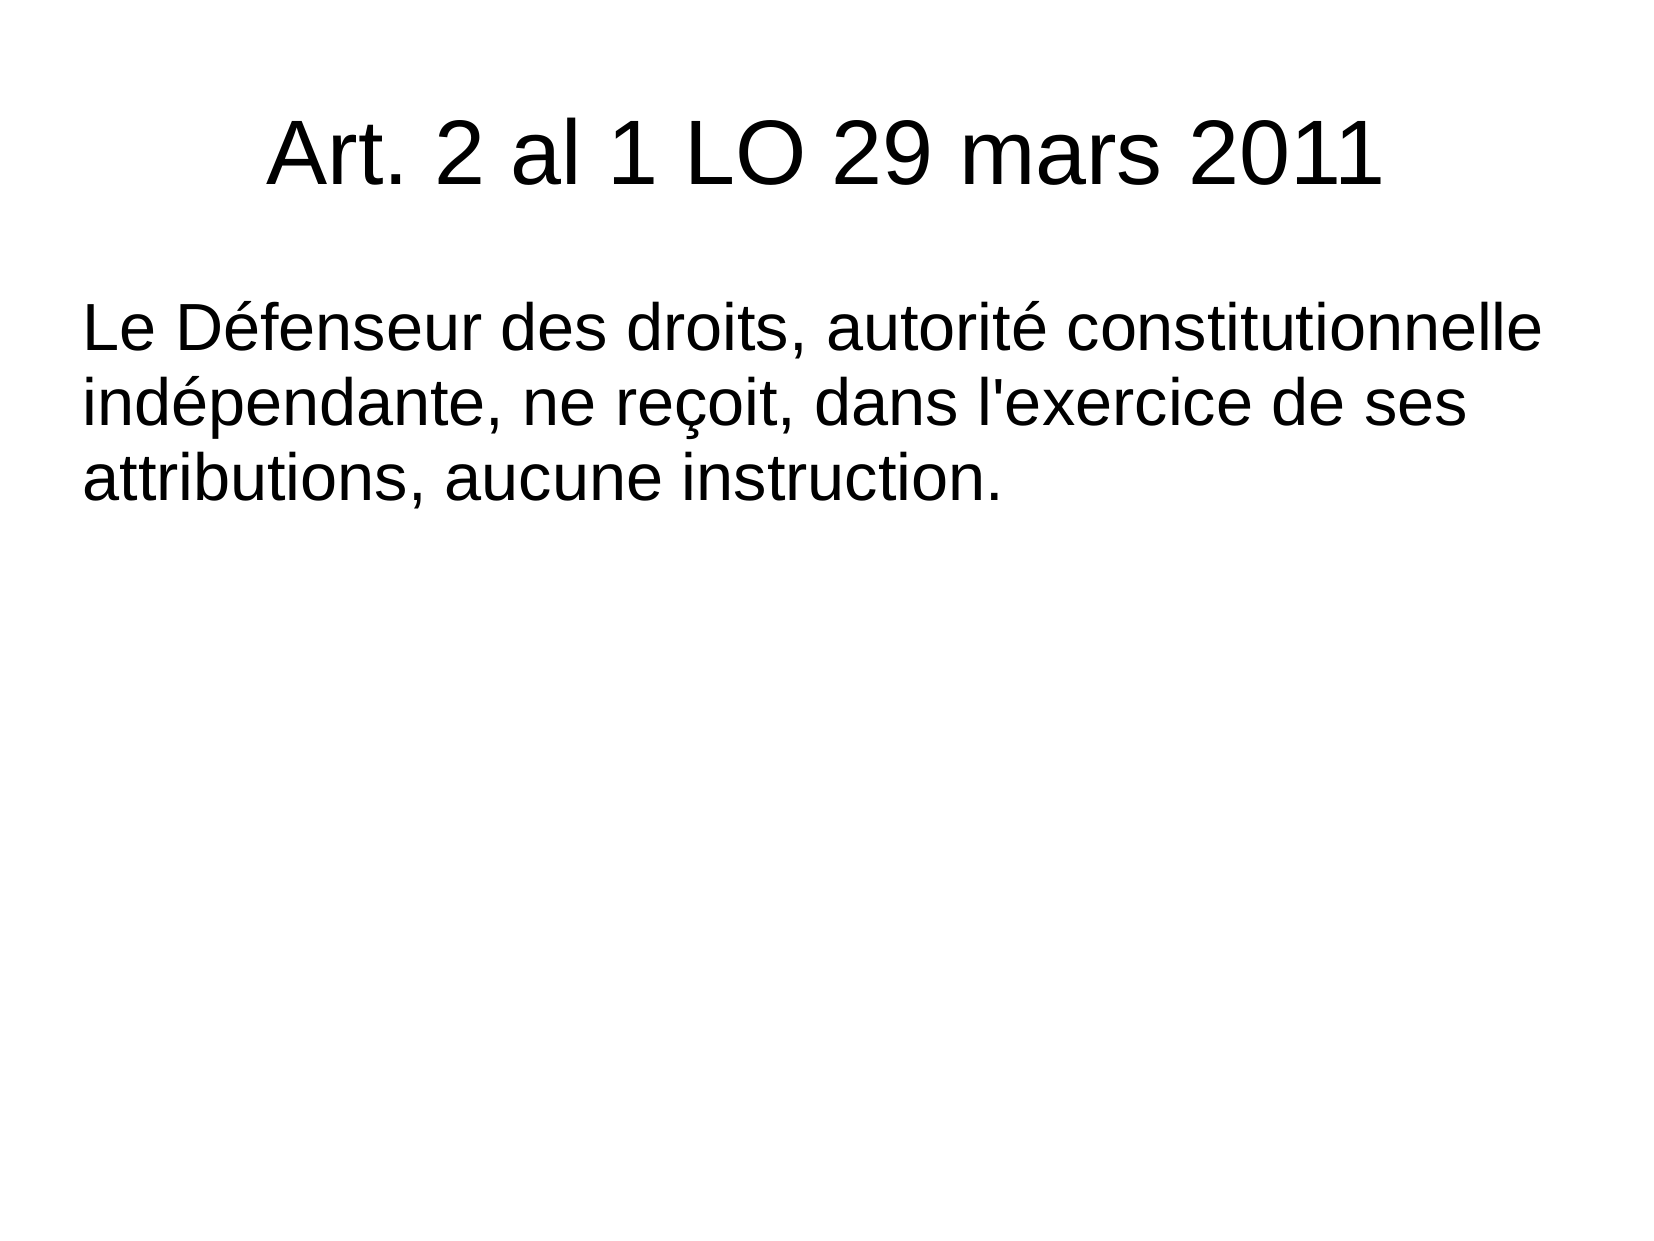

# Art. 2 al 1 LO 29 mars 2011
Le Défenseur des droits, autorité constitutionnelle indépendante, ne reçoit, dans l'exercice de ses attributions, aucune instruction.